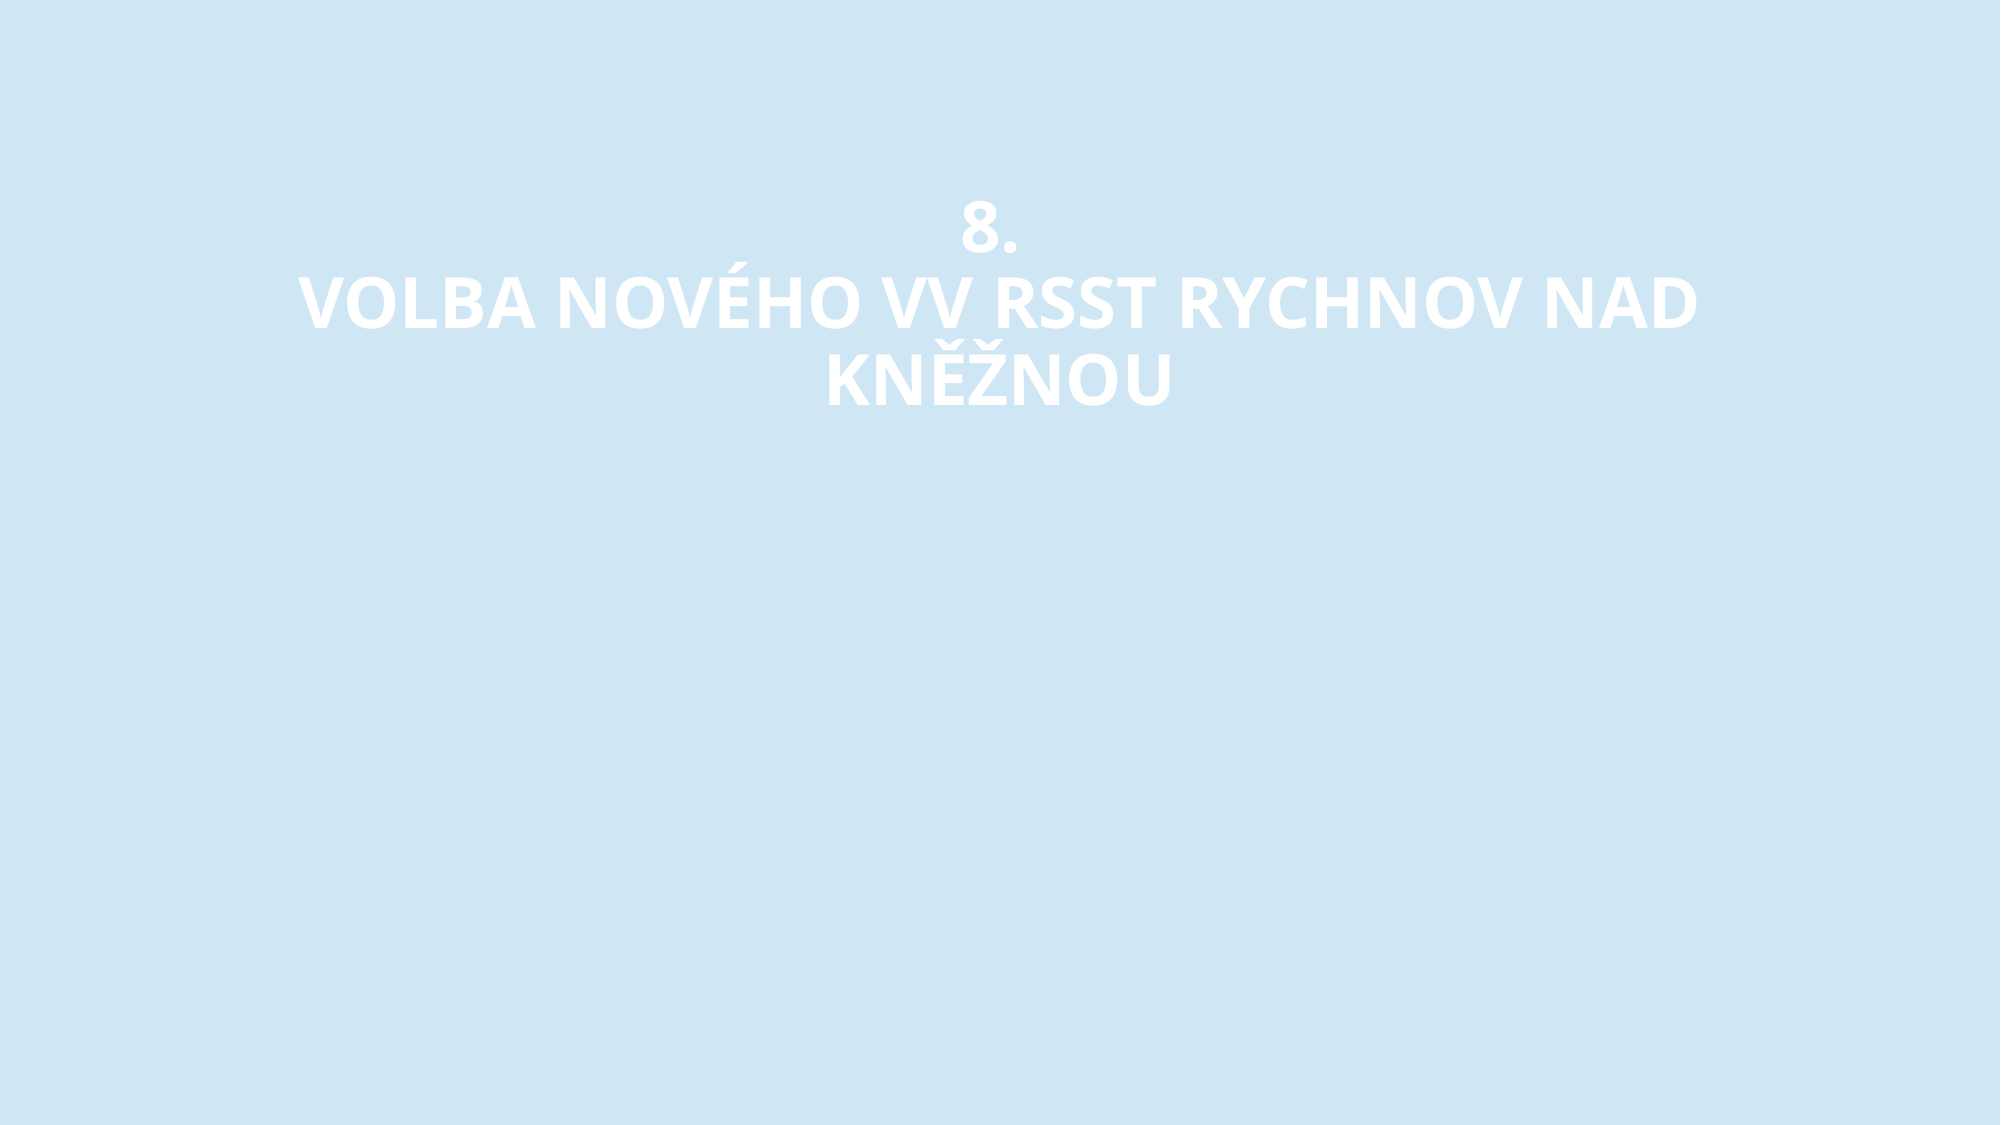

# 8. VOLBA NOVÉHO VV RSST RYCHNOV NAD KNĚŽNOU